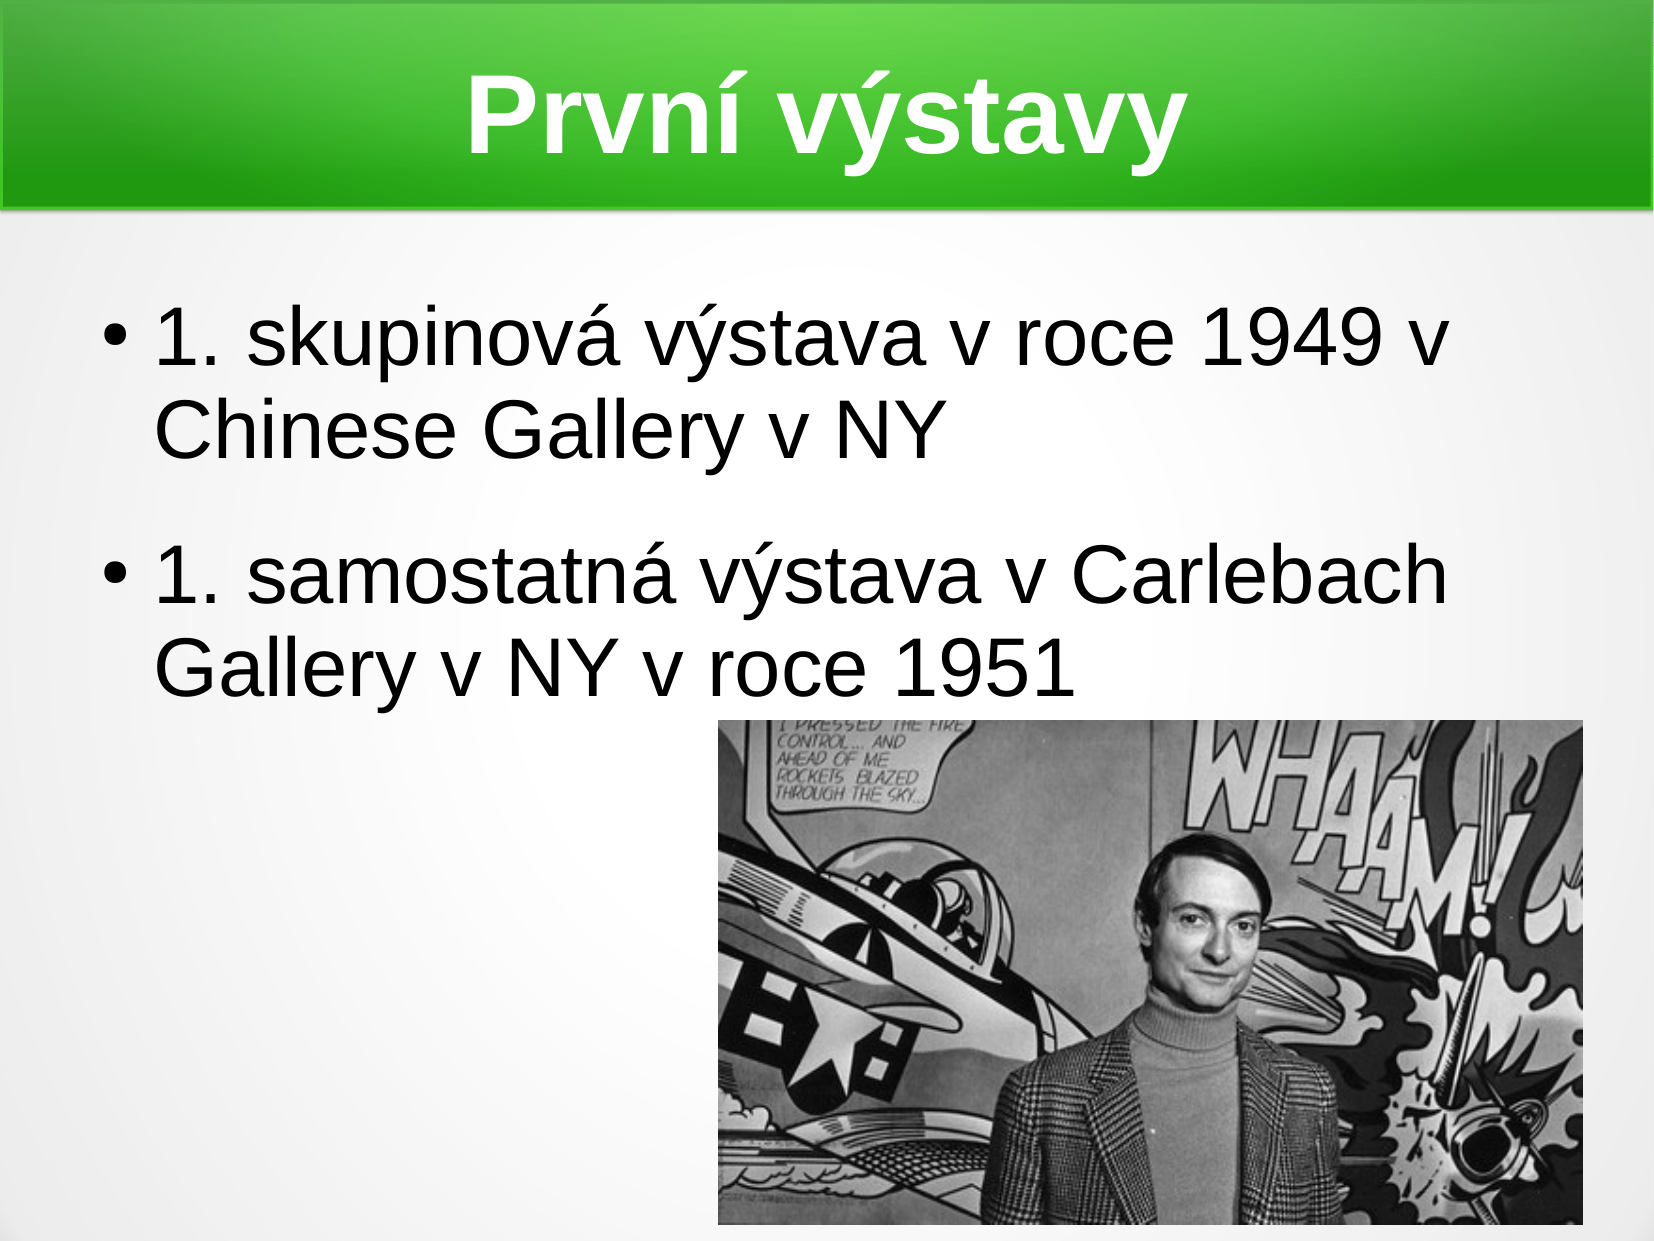

# První výstavy
1. skupinová výstava v roce 1949 v Chinese Gallery v NY
1. samostatná výstava v Carlebach Gallery v NY v roce 1951